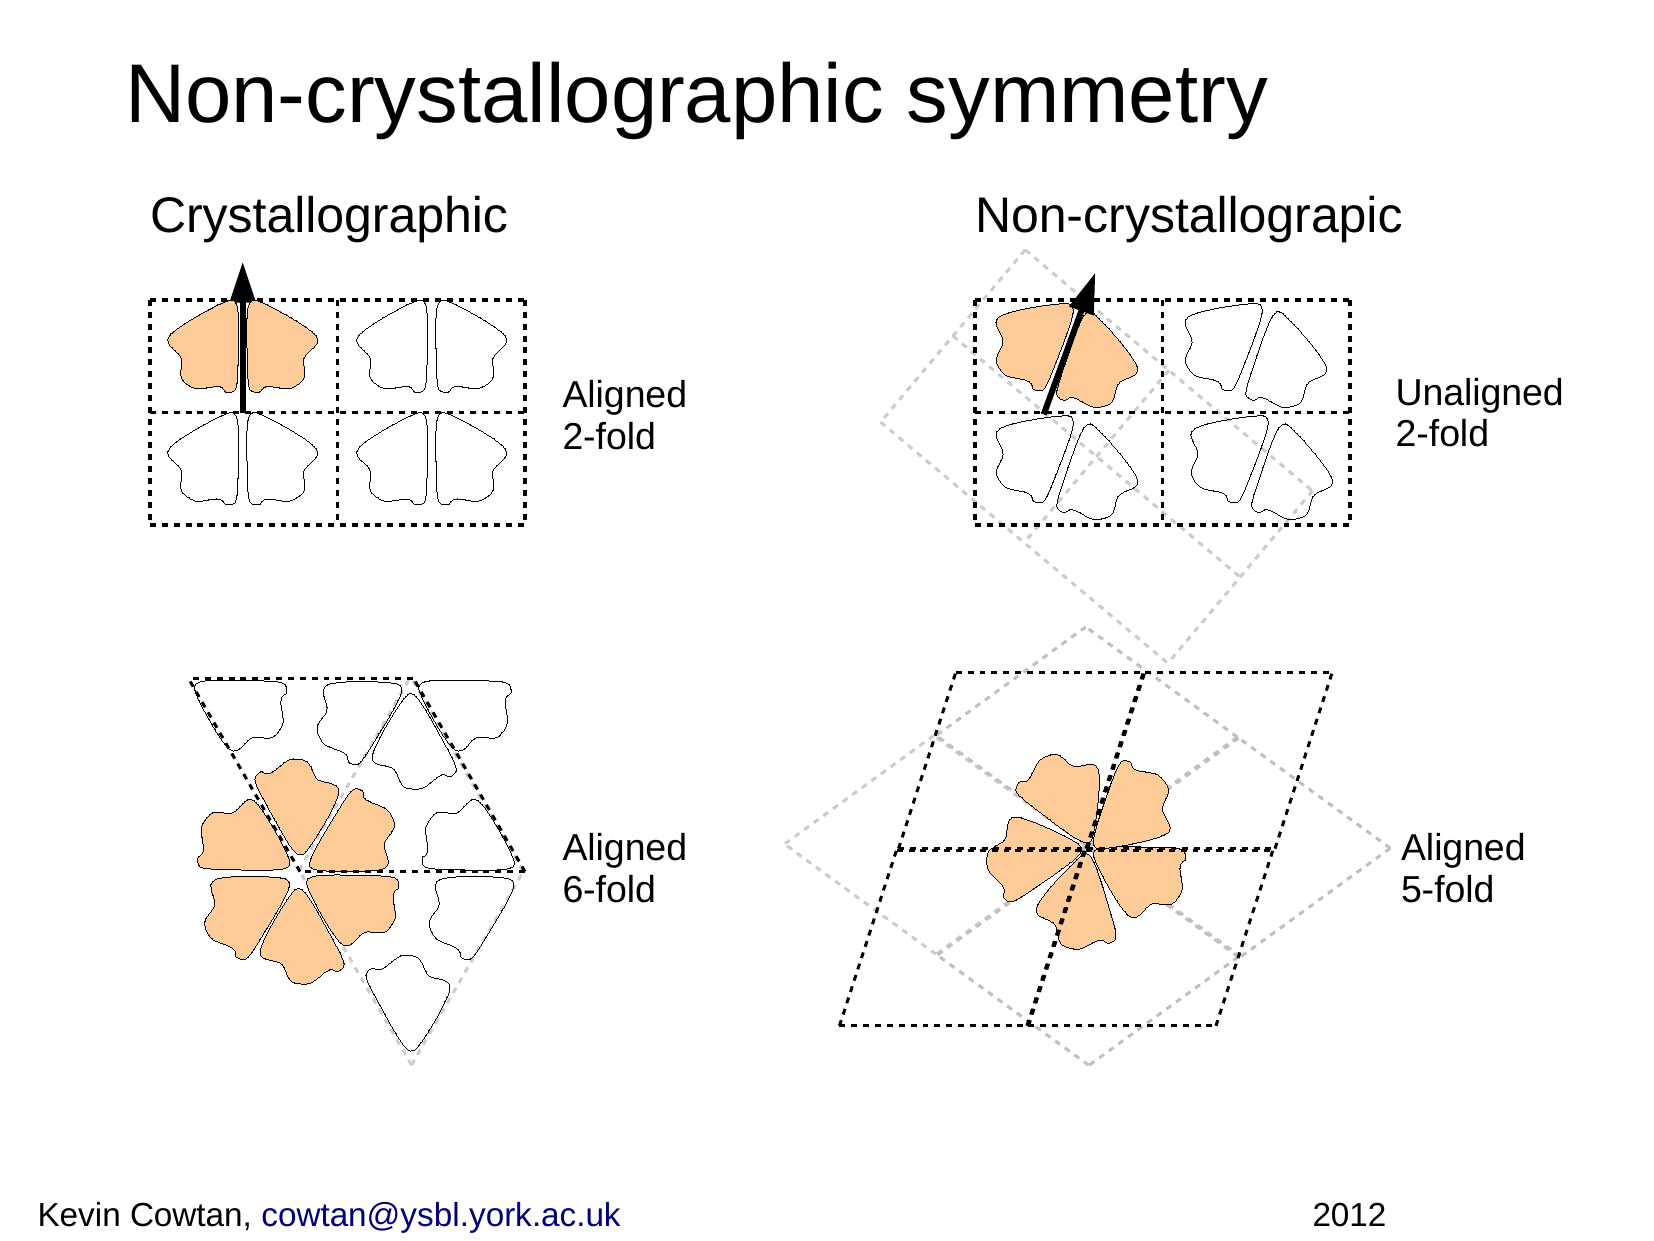

# Non-crystallographic symmetry
Crystallographic
Non-crystallograpic
Unaligned
2-fold
Aligned
2-fold
Aligned
6-fold
Aligned
5-fold